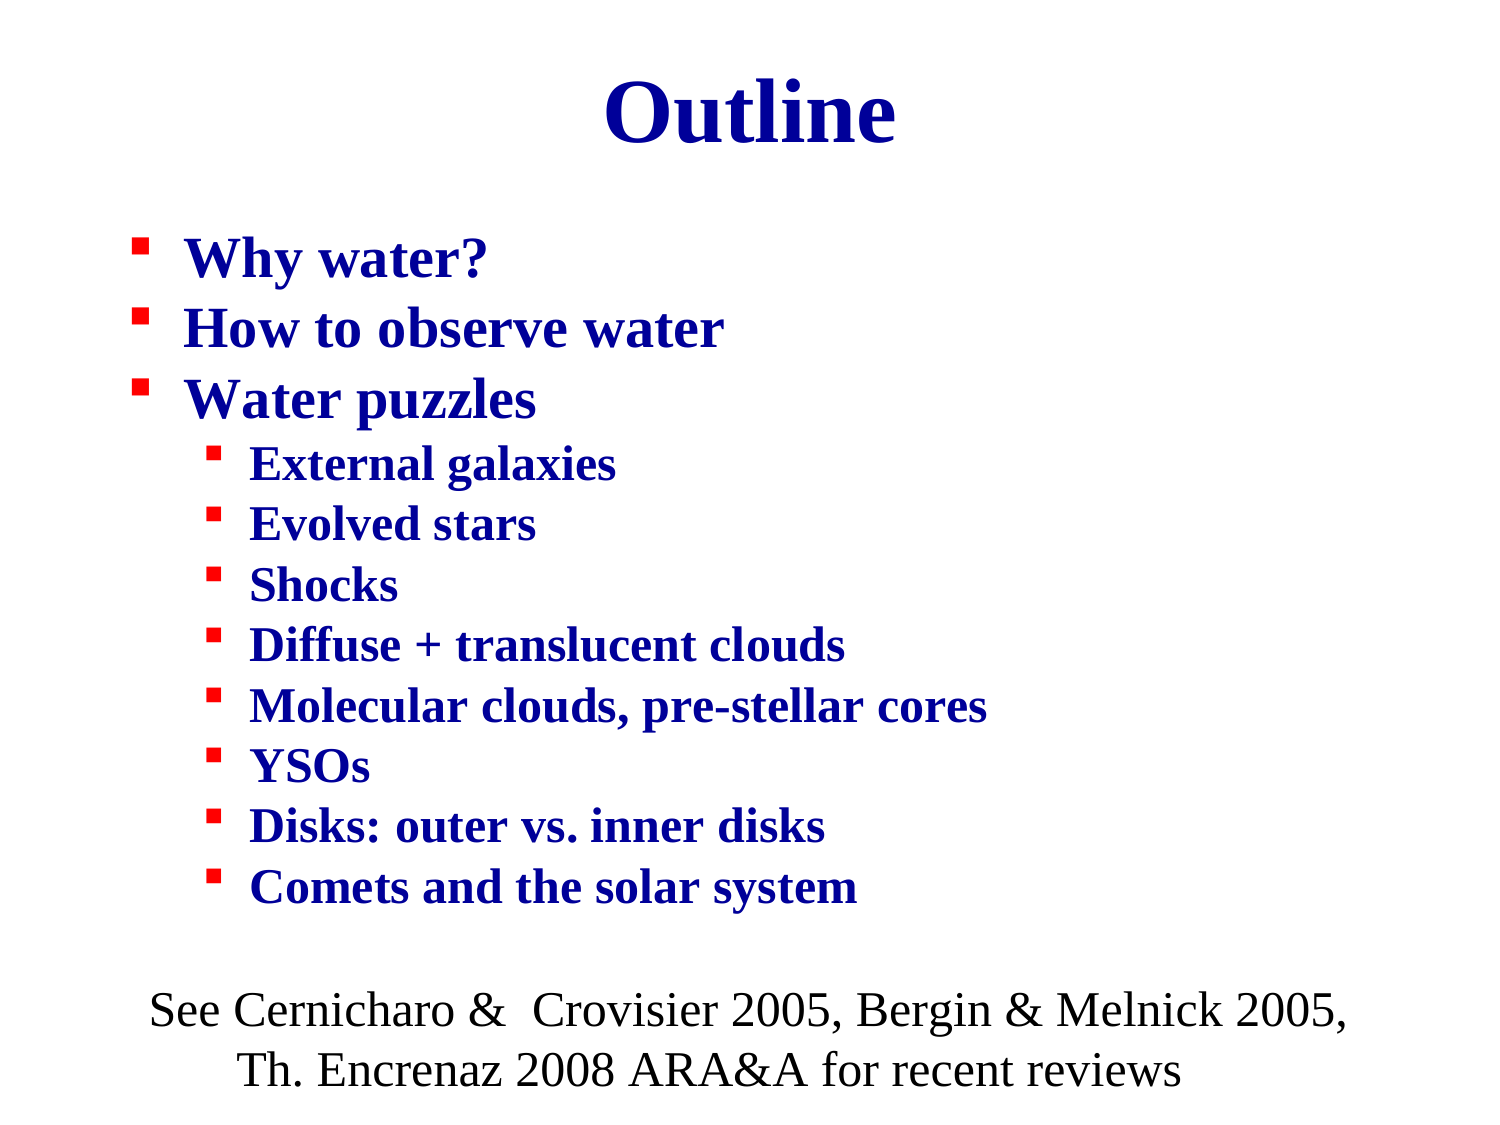

# Outline
Why water?
How to observe water
Water puzzles
External galaxies
Evolved stars
Shocks
Diffuse + translucent clouds
Molecular clouds, pre-stellar cores
YSOs
Disks: outer vs. inner disks
Comets and the solar system
See Cernicharo & Crovisier 2005, Bergin & Melnick 2005,
 Th. Encrenaz 2008 ARA&A for recent reviews